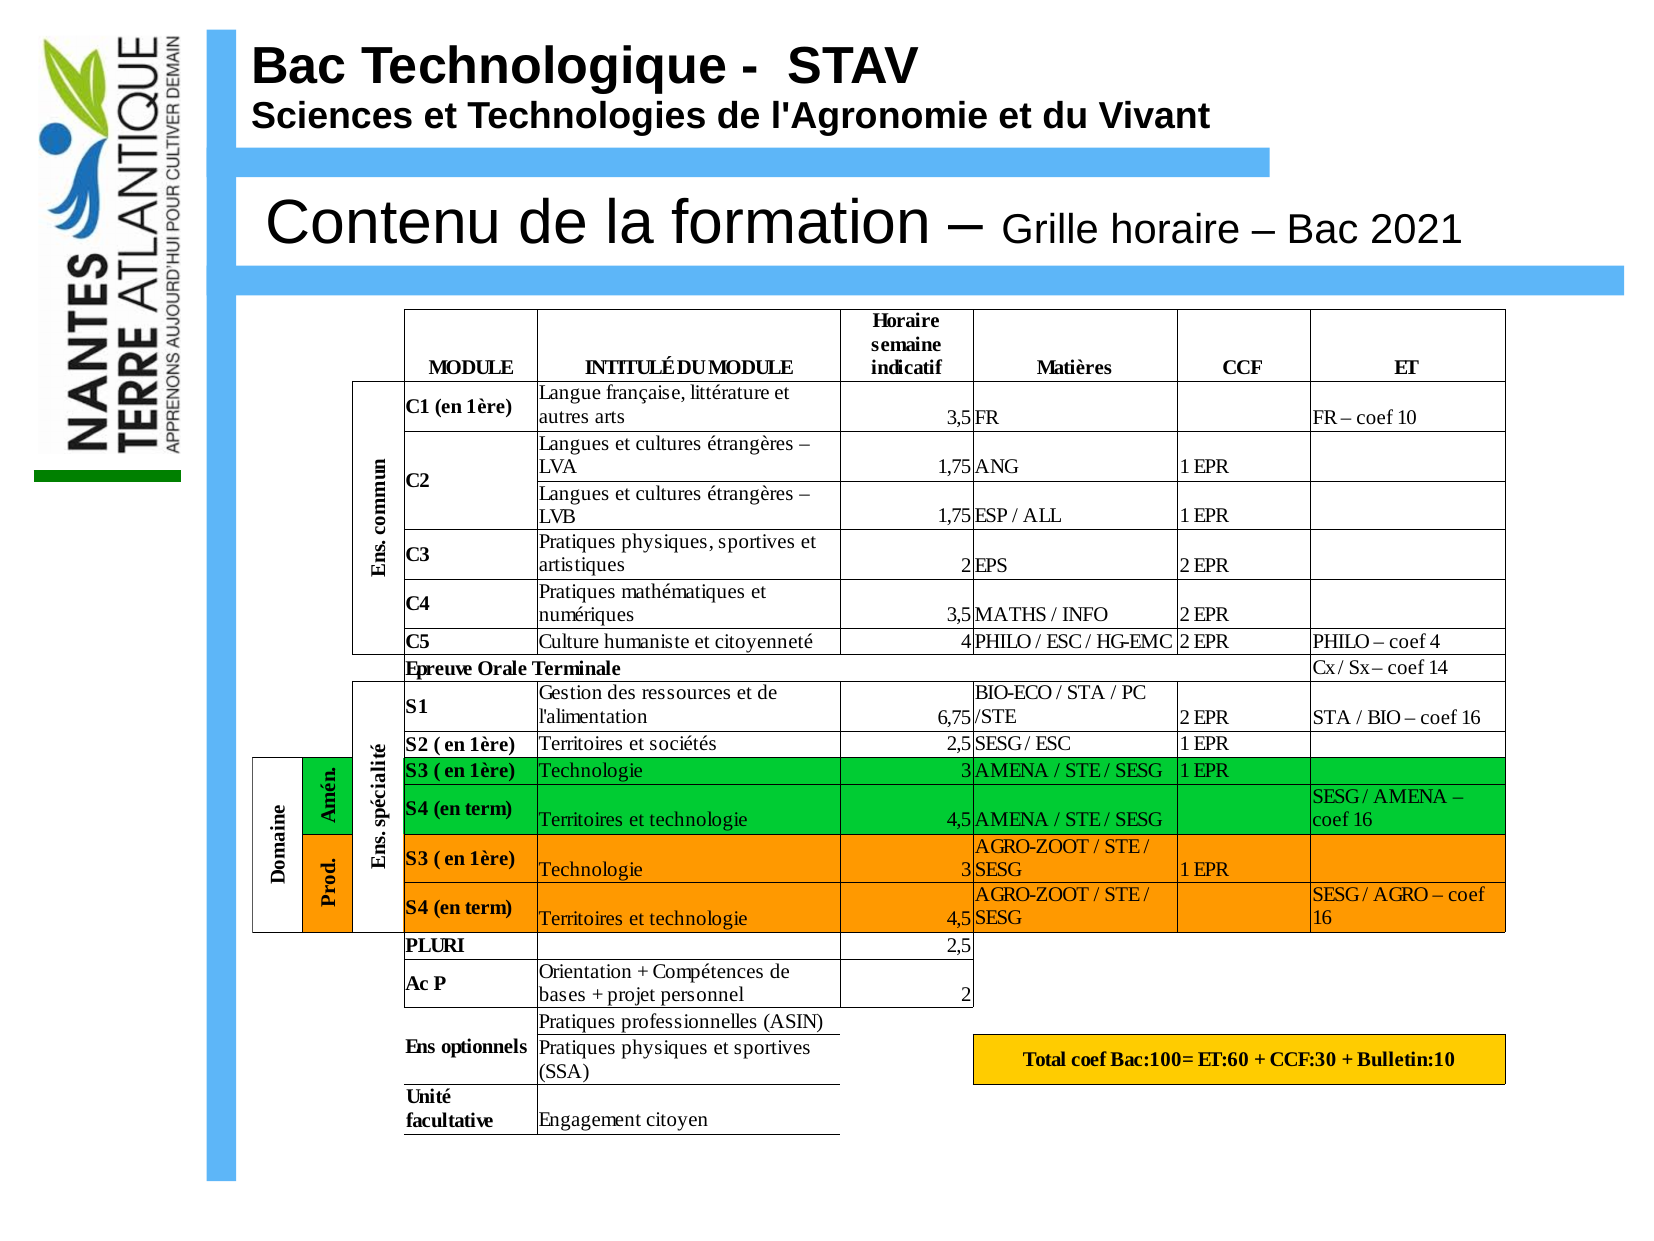

# Contenu de la formation – Grille horaire – Bac 2021